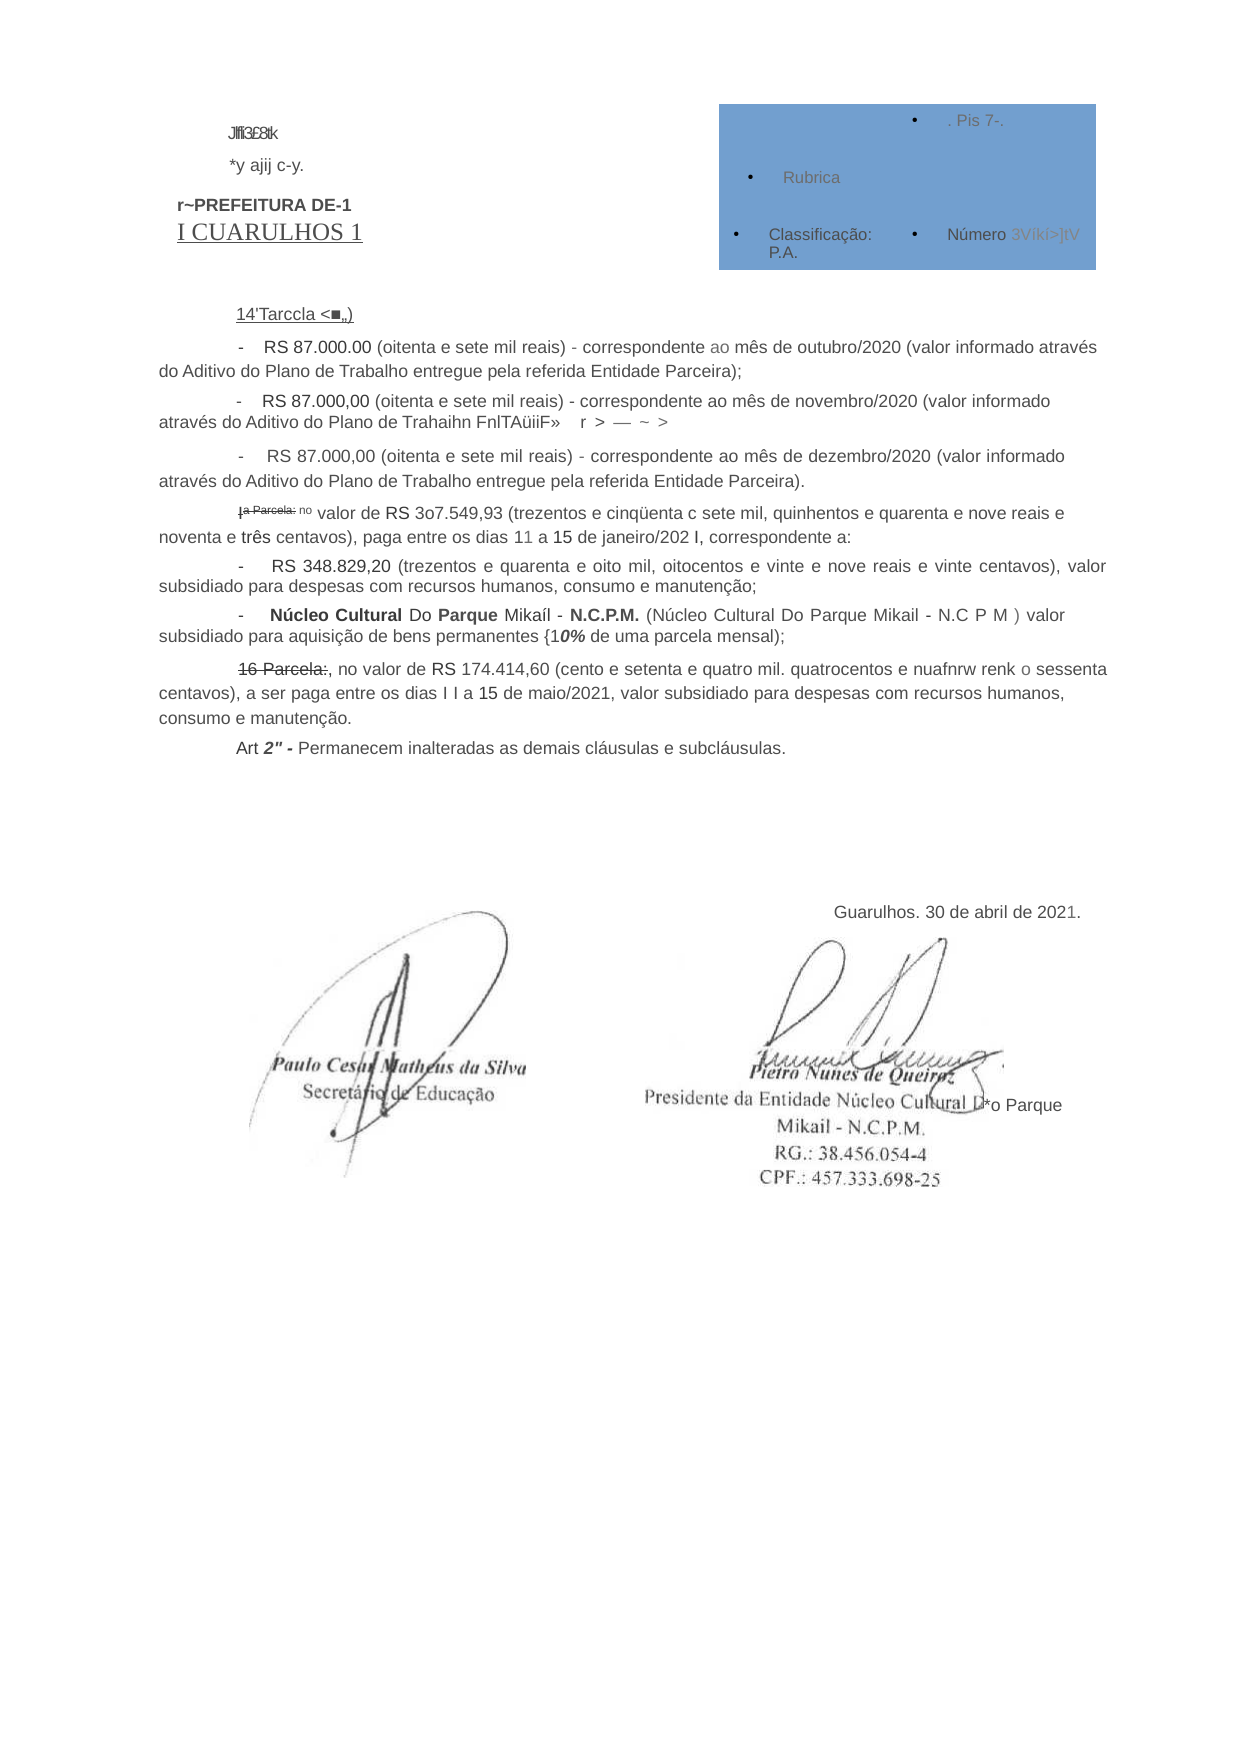

| | . Pis 7-. |
| --- | --- |
| Rubrica | |
| Classificação: P.A. | Número 3Víkí>]tV |
Jlfli3£8tk
*y ajij c-y.
r~PREFEITURA DE-1
I CUARULHOS 1
14'Tarccla <■„)
- RS 87.000.00 (oitenta e sete mil reais) - correspondente ao mês de outubro/2020 (valor informado através do Aditivo do Plano de Trabalho entregue pela referida Entidade Parceira);
- RS 87.000,00 (oitenta e sete mil reais) - correspondente ao mês de novembro/2020 (valor informado
através do Aditivo do Plano de Trahaihn FnlTAüiiF» r>—~>
- RS 87.000,00 (oitenta e sete mil reais) - correspondente ao mês de dezembro/2020 (valor informado através do Aditivo do Plano de Trabalho entregue pela referida Entidade Parceira).
Ia Parcela: no valor de RS 3o7.549,93 (trezentos e cinqüenta c sete mil, quinhentos e quarenta e nove reais e noventa e três centavos), paga entre os dias 11 a 15 de janeiro/202 I, correspondente a:
- RS 348.829,20 (trezentos e quarenta e oito mil, oitocentos e vinte e nove reais e vinte centavos), valor subsidiado para despesas com recursos humanos, consumo e manutenção;
- Núcleo Cultural Do Parque Mikaíl - N.C.P.M. (Núcleo Cultural Do Parque Mikail - N.C P M ) valor subsidiado para aquisição de bens permanentes {10% de uma parcela mensal);
16 Parcela:, no valor de RS 174.414,60 (cento e setenta e quatro mil. quatrocentos e nuafnrw renk o sessenta centavos), a ser paga entre os dias I I a 15 de maio/2021, valor subsidiado para despesas com recursos humanos, consumo e manutenção.
Art 2" - Permanecem inalteradas as demais cláusulas e subcláusulas.
Guarulhos. 30 de abril de 2021.
*o Parque